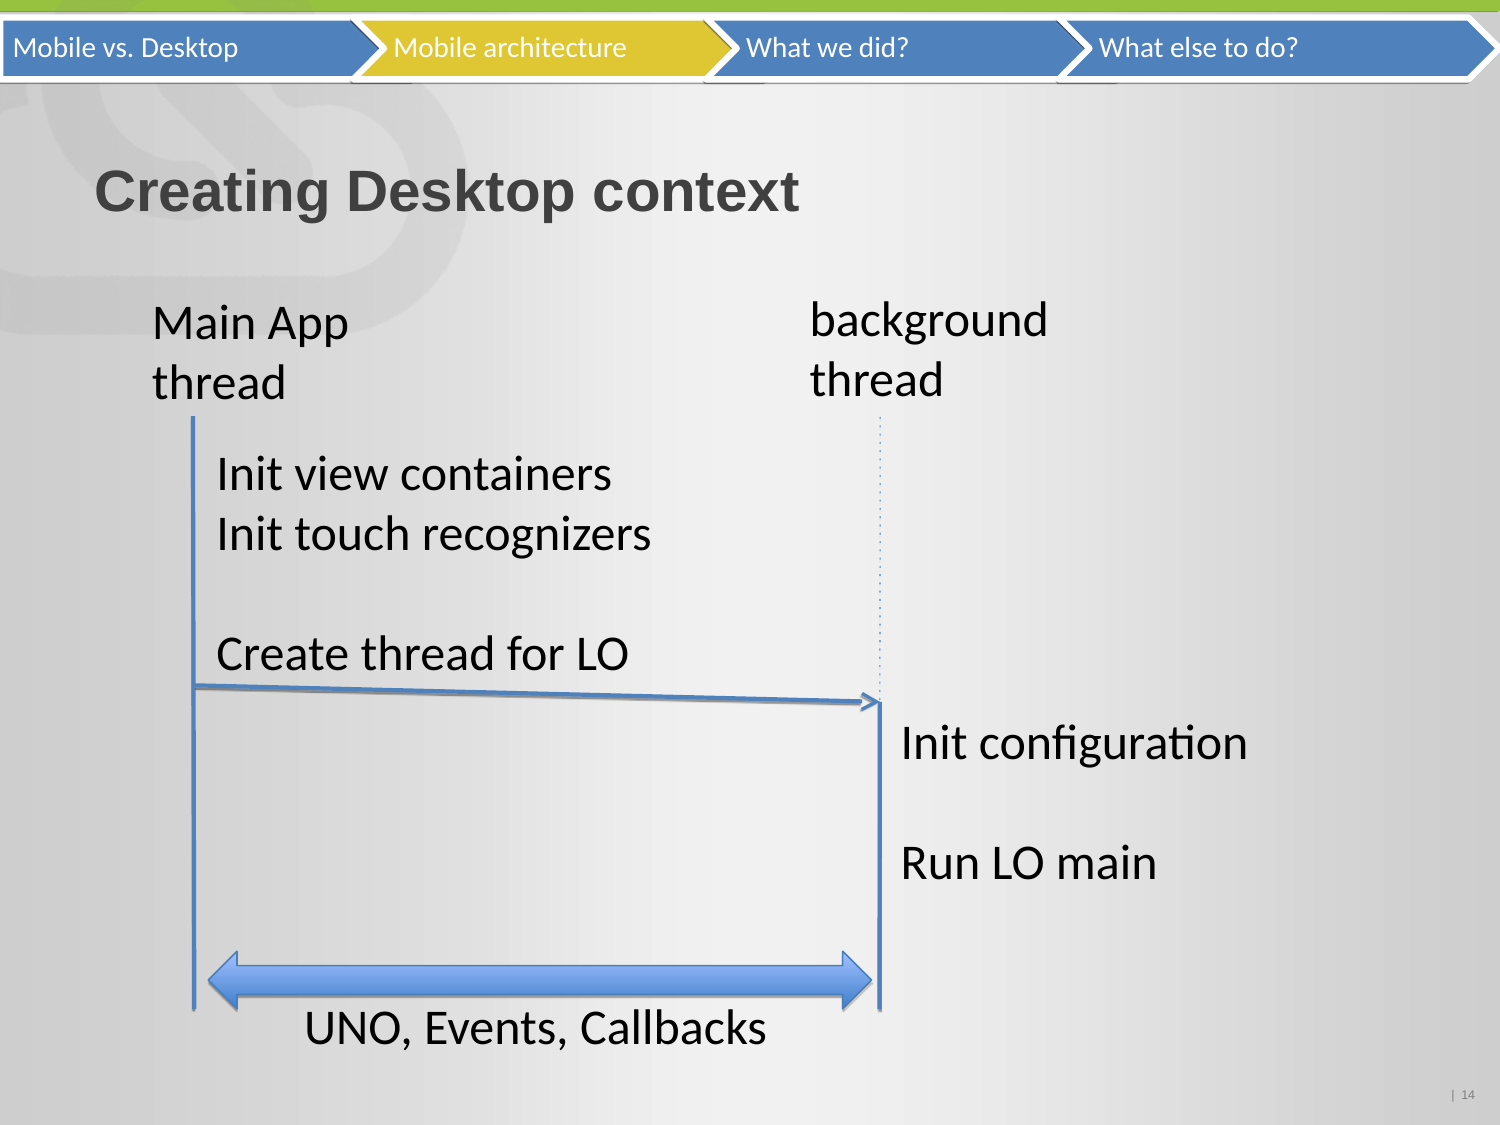

Mobile vs. Desktop
Mobile architecture
What we did?
What else to do?
# Creating Desktop context
background thread
Main App thread
Init view containers
Init touch recognizers
Create thread for LO
Init configuration
Run LO main
UNO, Events, Callbacks